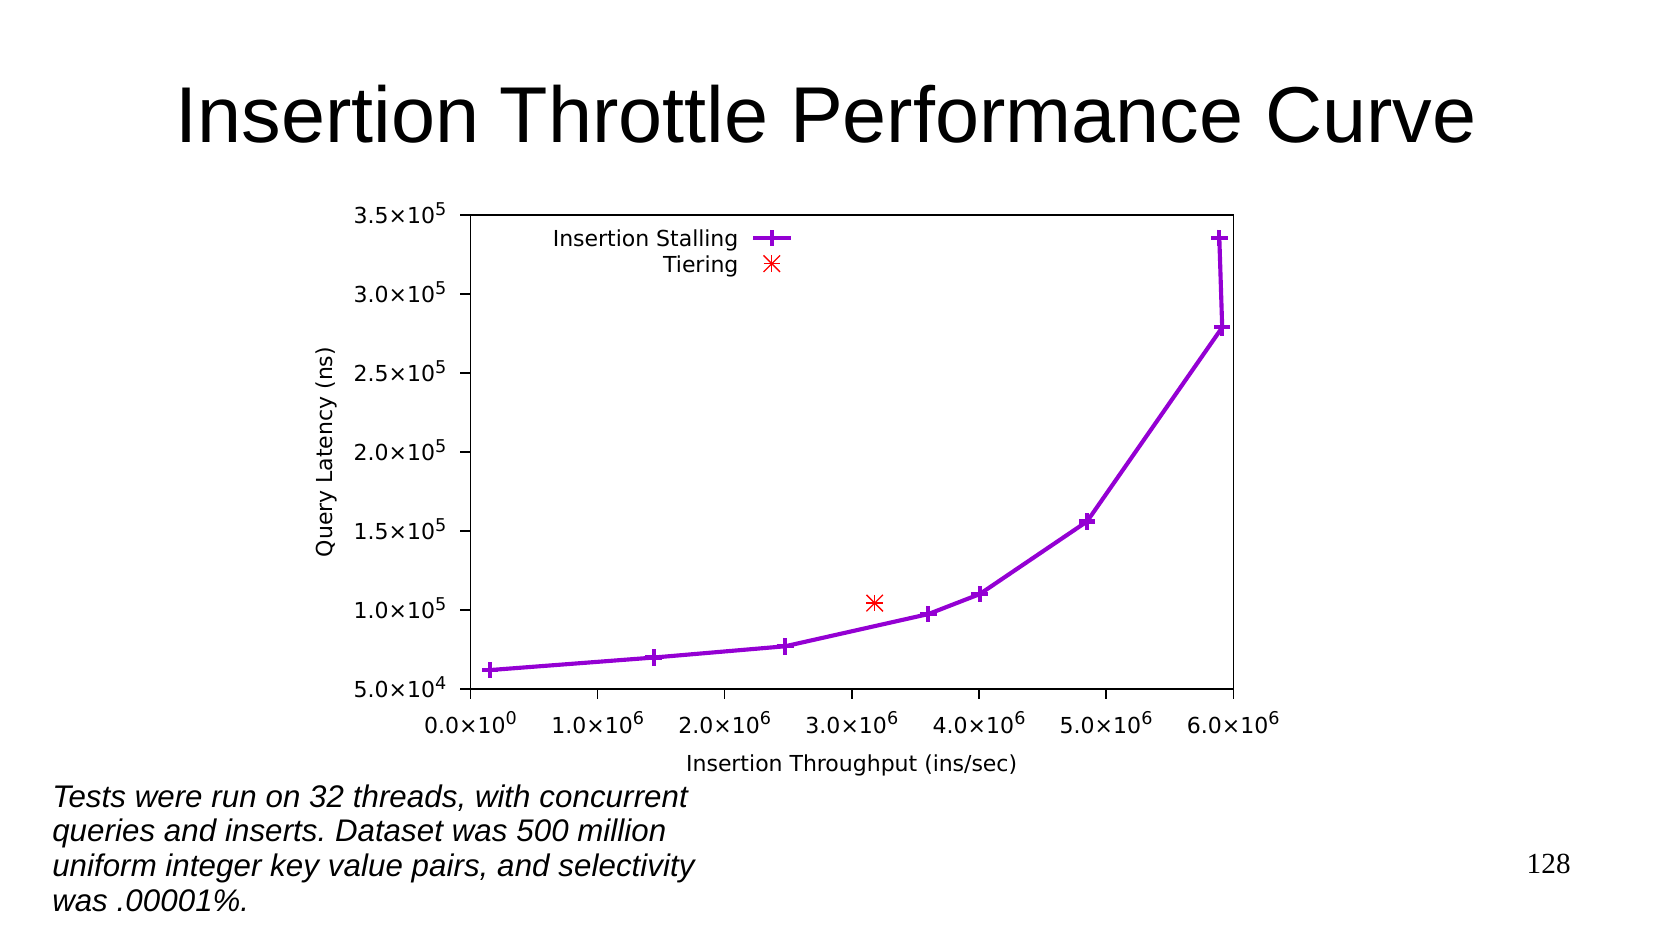

# Insertion Throttle Performance Curve
Tests were run on 32 threads, with concurrent
queries and inserts. Dataset was 500 million
uniform integer key value pairs, and selectivity
was .00001%.
128